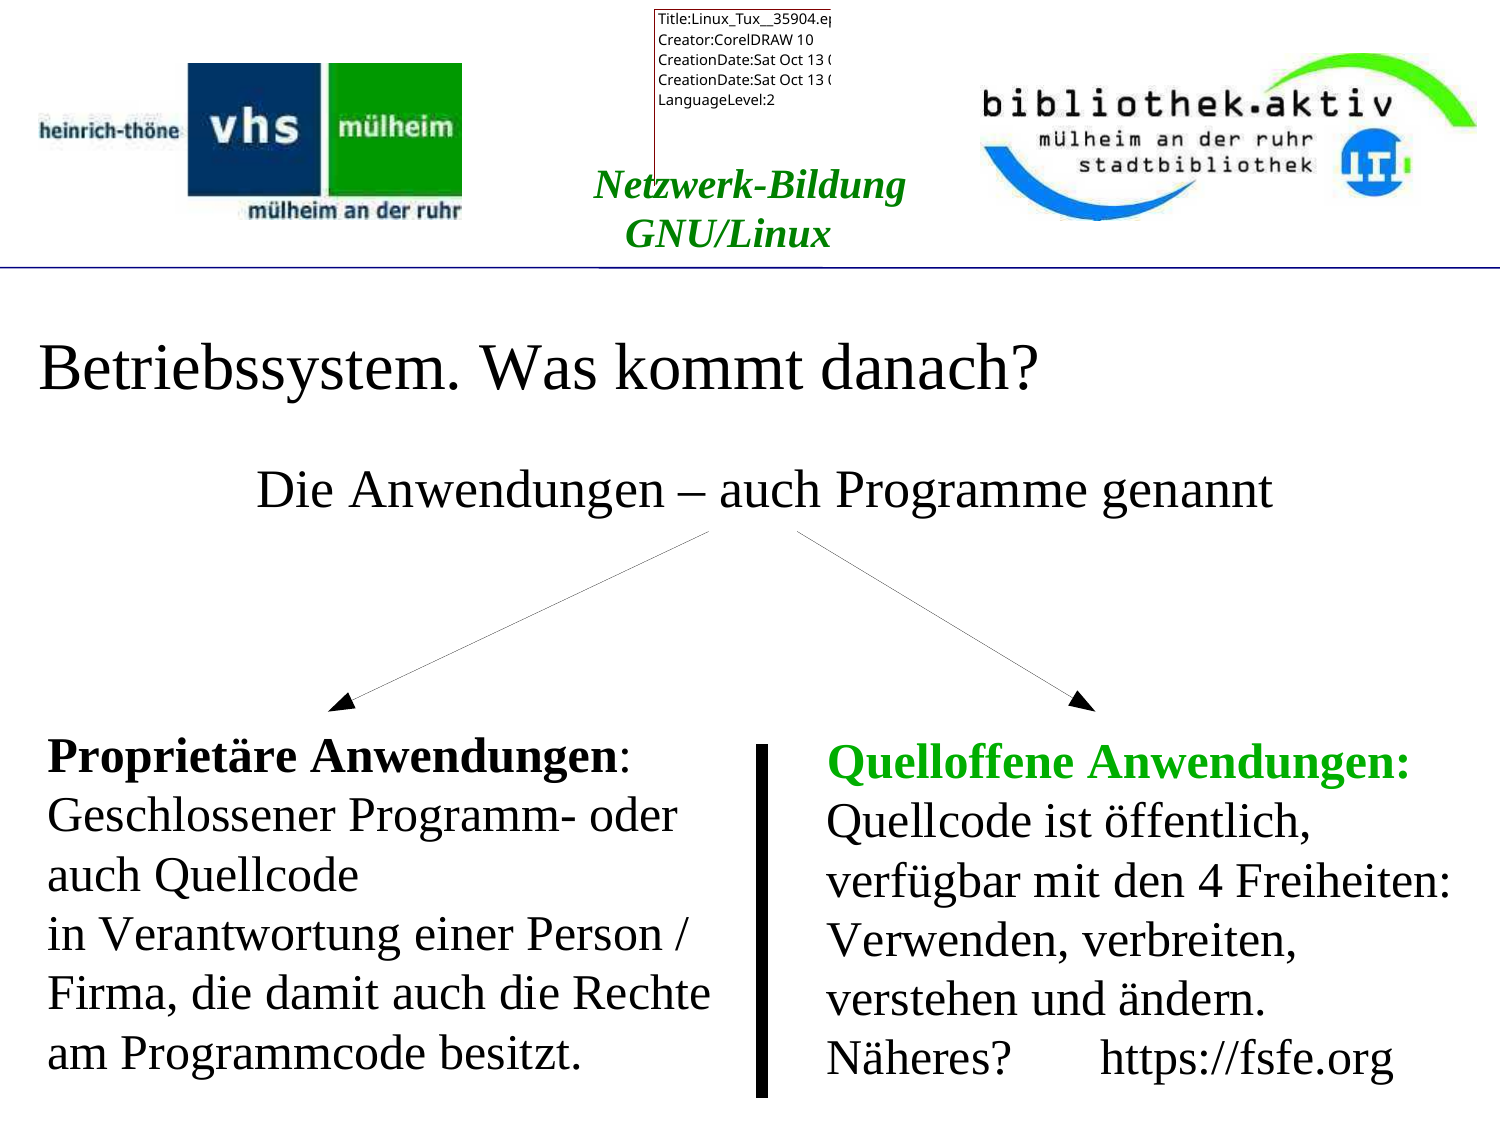

Netzwerk-Bildung
 GNU/Linux
Betriebssystem. Was kommt danach?
Die Anwendungen – auch Programme genannt
Proprietäre Anwendungen:
Geschlossener Programm- oder auch Quellcode
in Verantwortung einer Person / Firma, die damit auch die Rechte am Programmcode besitzt.
Quelloffene Anwendungen:
Quellcode ist öffentlich, verfügbar mit den 4 Freiheiten:
Verwenden, verbreiten, verstehen und ändern.
Näheres? https://fsfe.org